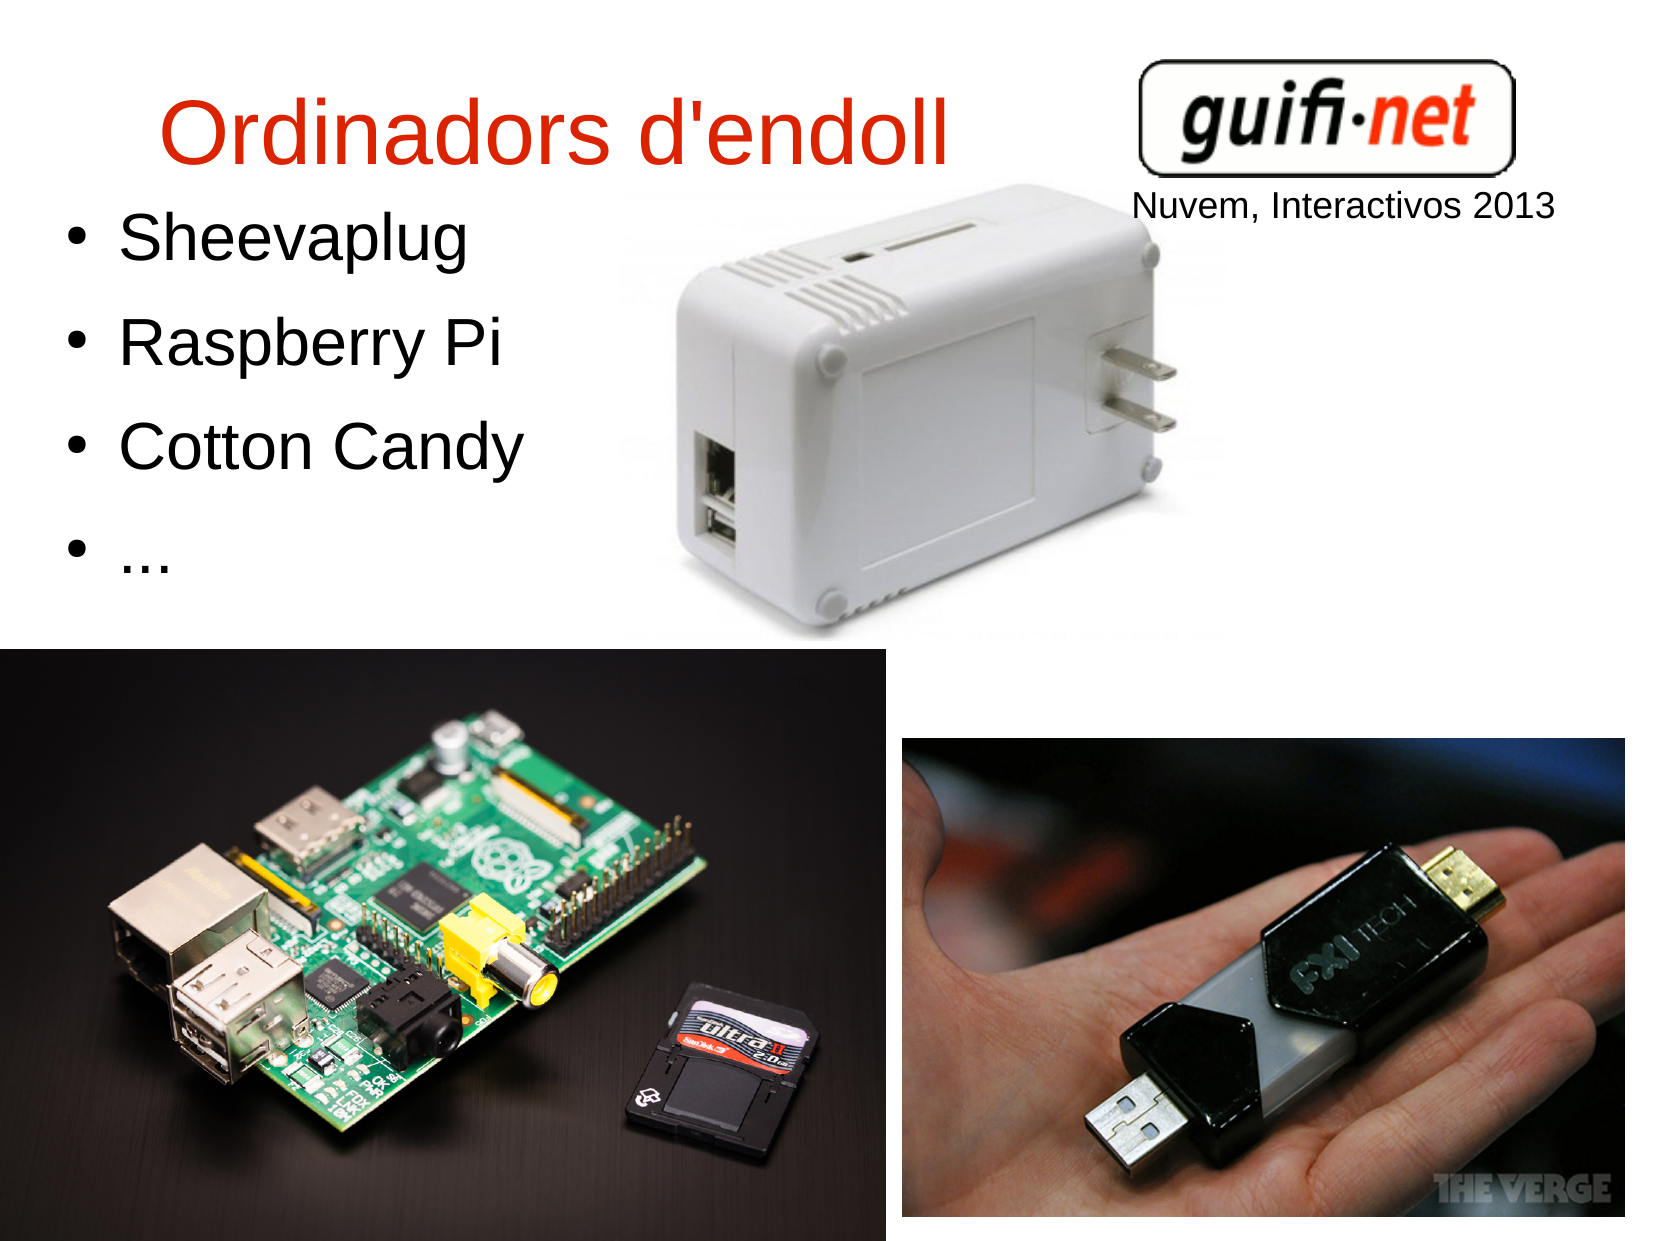

# Ordinadors d'endoll
Nuvem, Interactivos 2013
Sheevaplug
Raspberry Pi
Cotton Candy
...